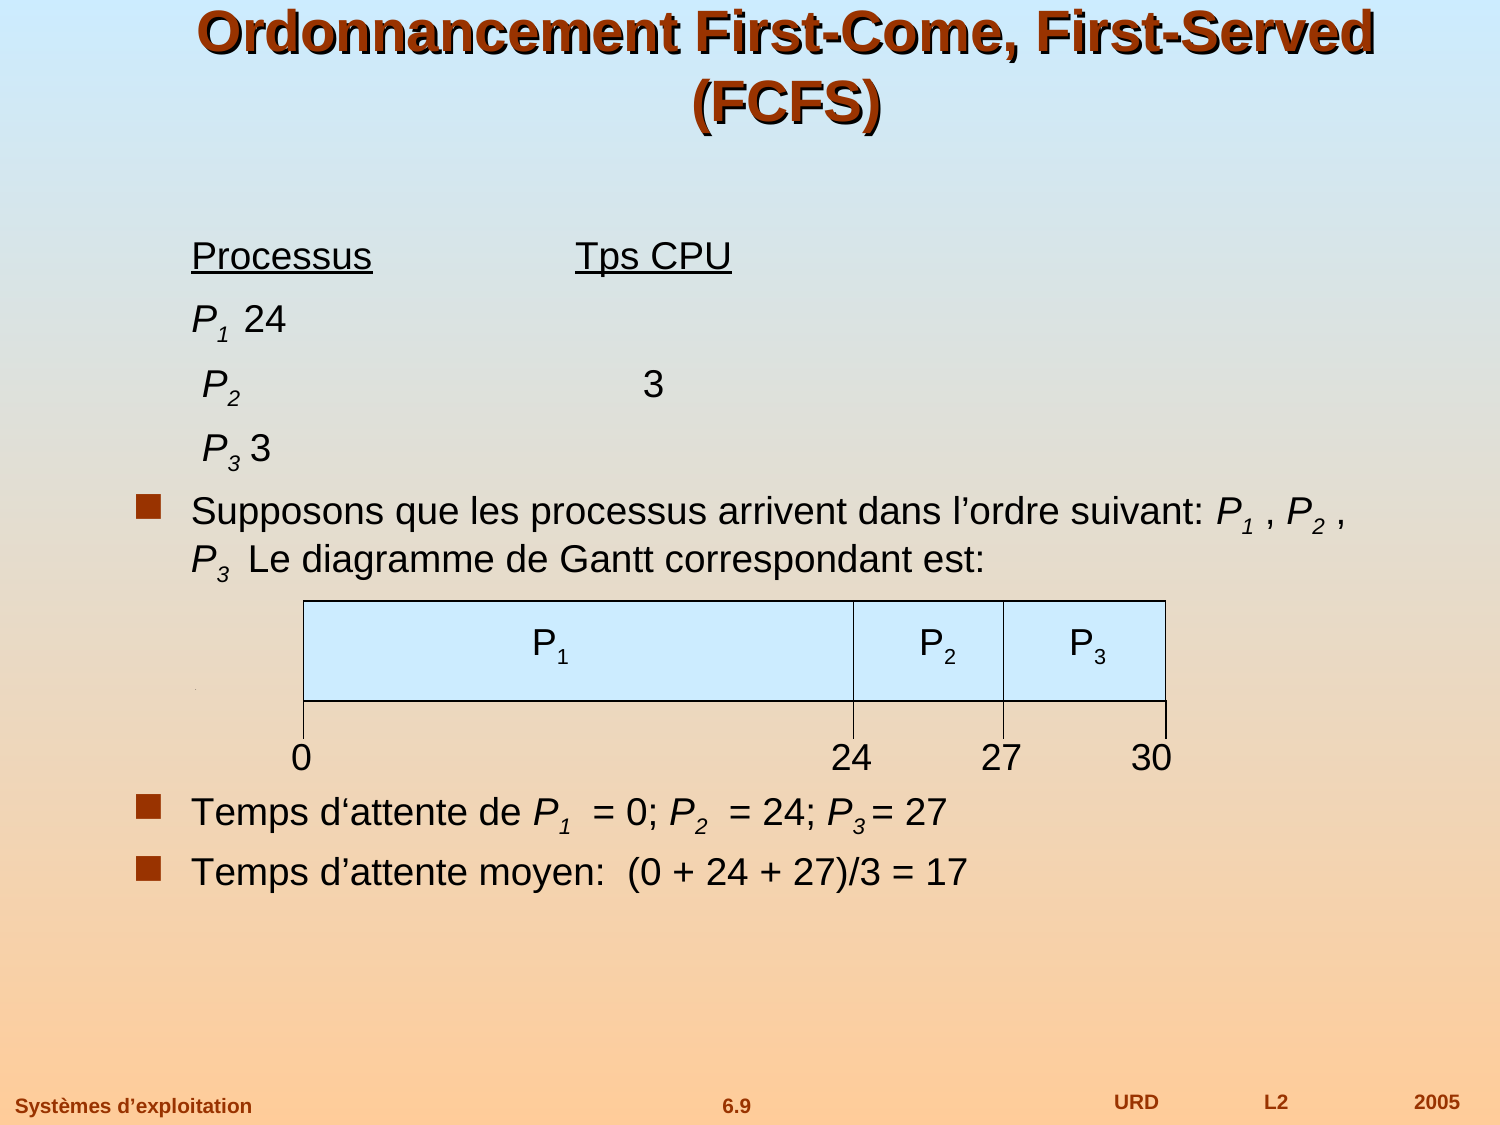

# Ordonnancement First-Come, First-Served (FCFS)
		Processus	Tps CPU
		P1	24
		 P2 	3
		 P3	 3
Supposons que les processus arrivent dans l’ordre suivant: P1 , P2 , P3 Le diagramme de Gantt correspondant est:
Temps d‘attente de P1 = 0; P2 = 24; P3 = 27
Temps d’attente moyen: (0 + 24 + 27)/3 = 17
P1
P2
P3
0
24
27
30